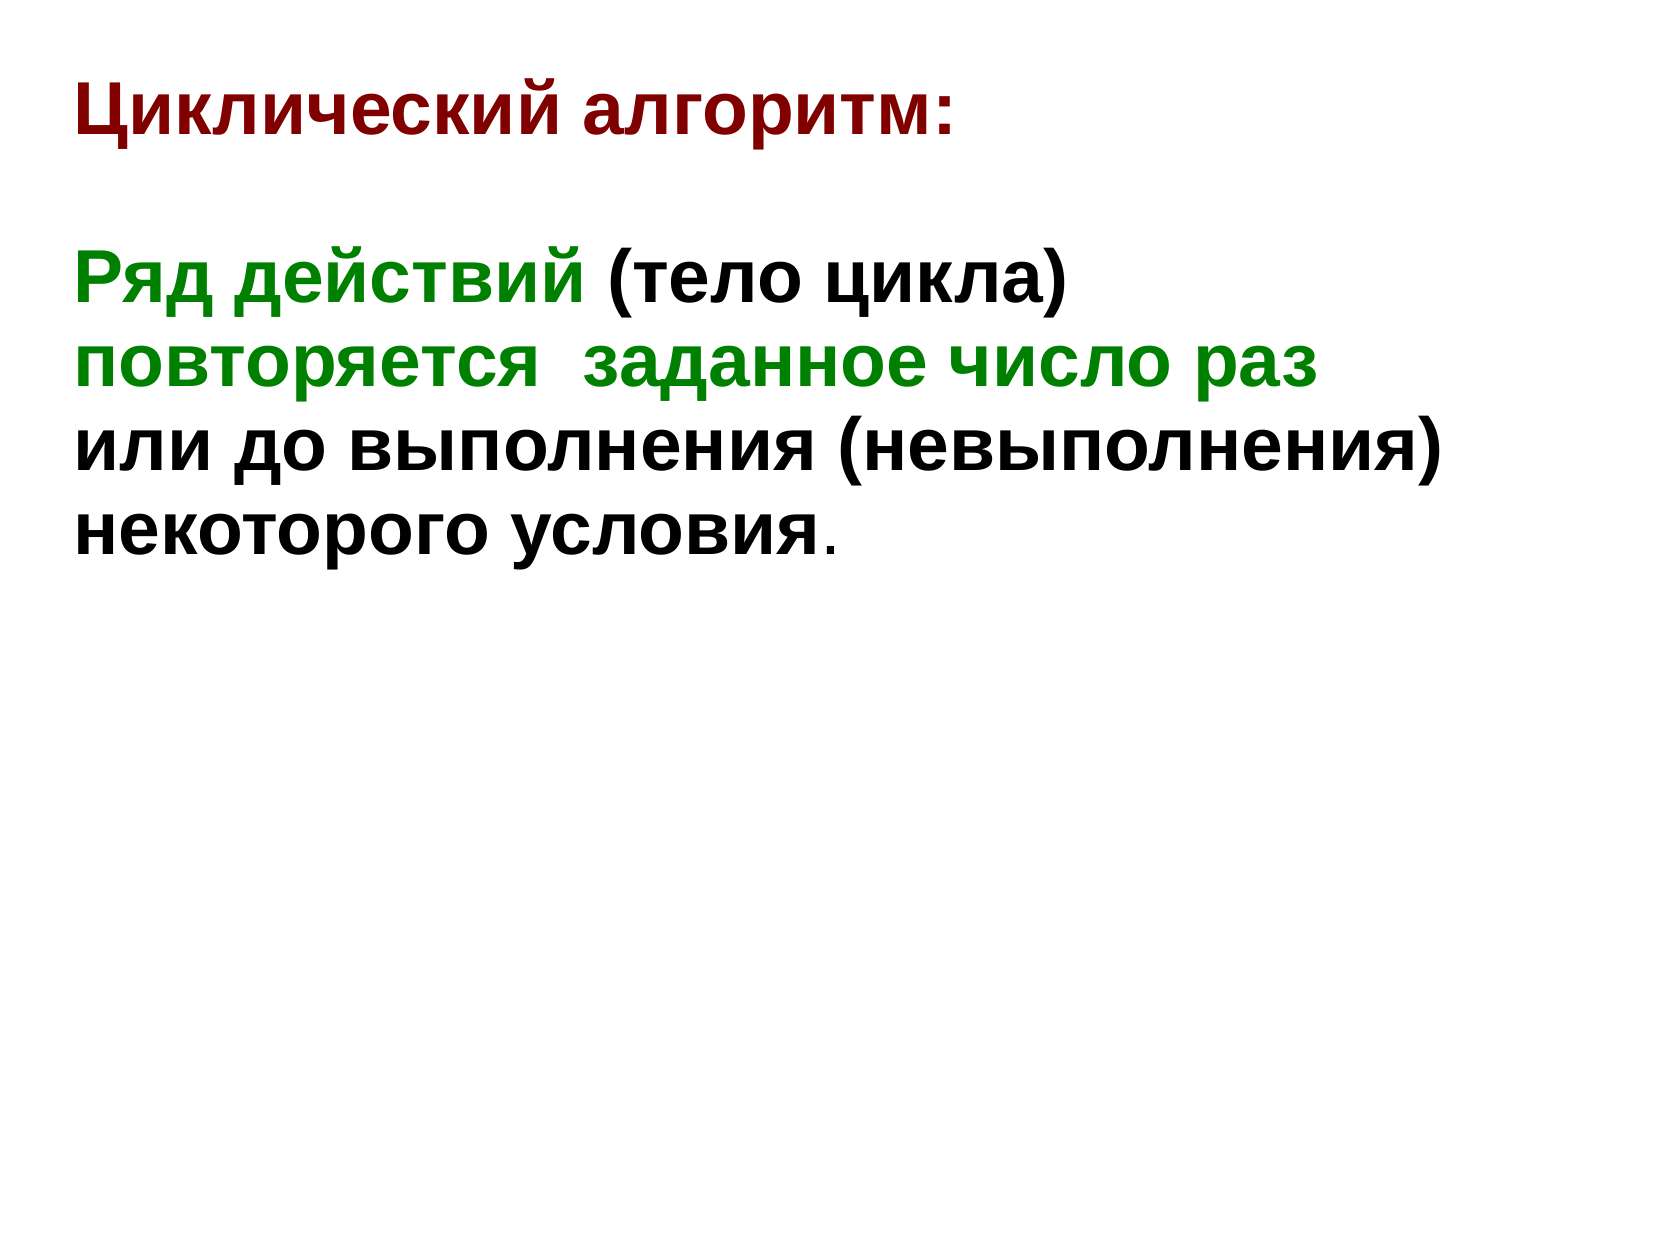

Циклический алгоритм:
Ряд действий (тело цикла)
повторяется заданное число раз
или до выполнения (невыполнения)
некоторого условия.